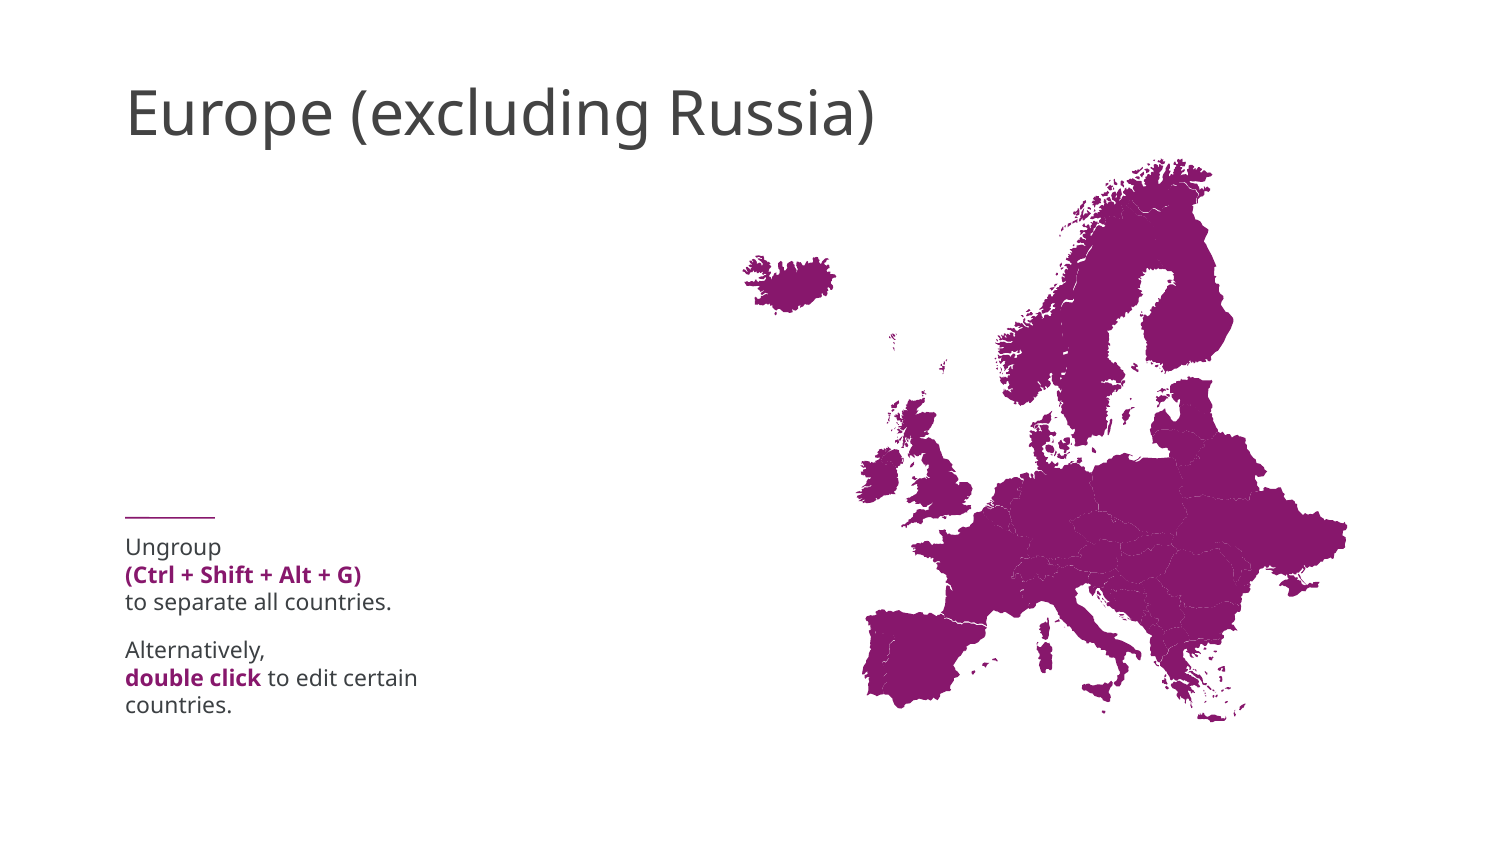

Europe (excluding Russia)
Ungroup
(Ctrl + Shift + Alt + G)
to separate all countries.
Alternatively,
double click to edit certain countries.